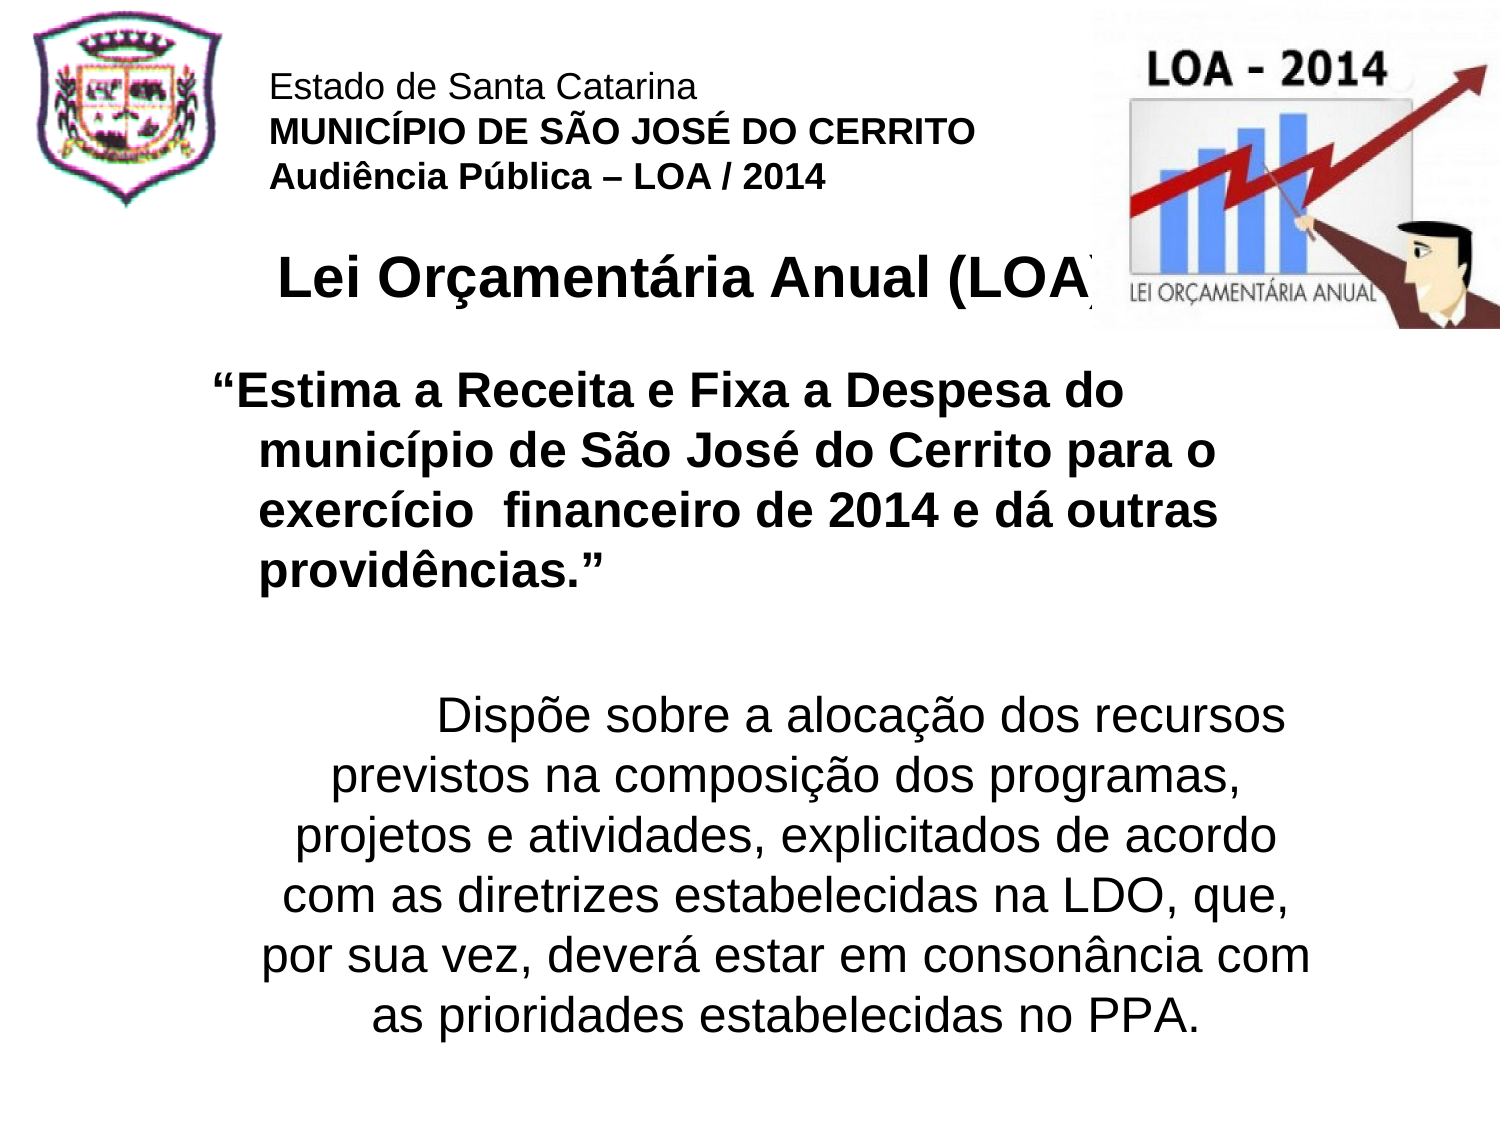

Estado de Santa Catarina
MUNICÍPIO DE SÃO JOSÉ DO CERRITO
Audiência Pública – LOA / 2014
# Lei Orçamentária Anual (LOA)
“Estima a Receita e Fixa a Despesa do município de São José do Cerrito para o exercício financeiro de 2014 e dá outras providências.”
		Dispõe sobre a alocação dos recursos previstos na composição dos programas, projetos e atividades, explicitados de acordo com as diretrizes estabelecidas na LDO, que, por sua vez, deverá estar em consonância com as prioridades estabelecidas no PPA.